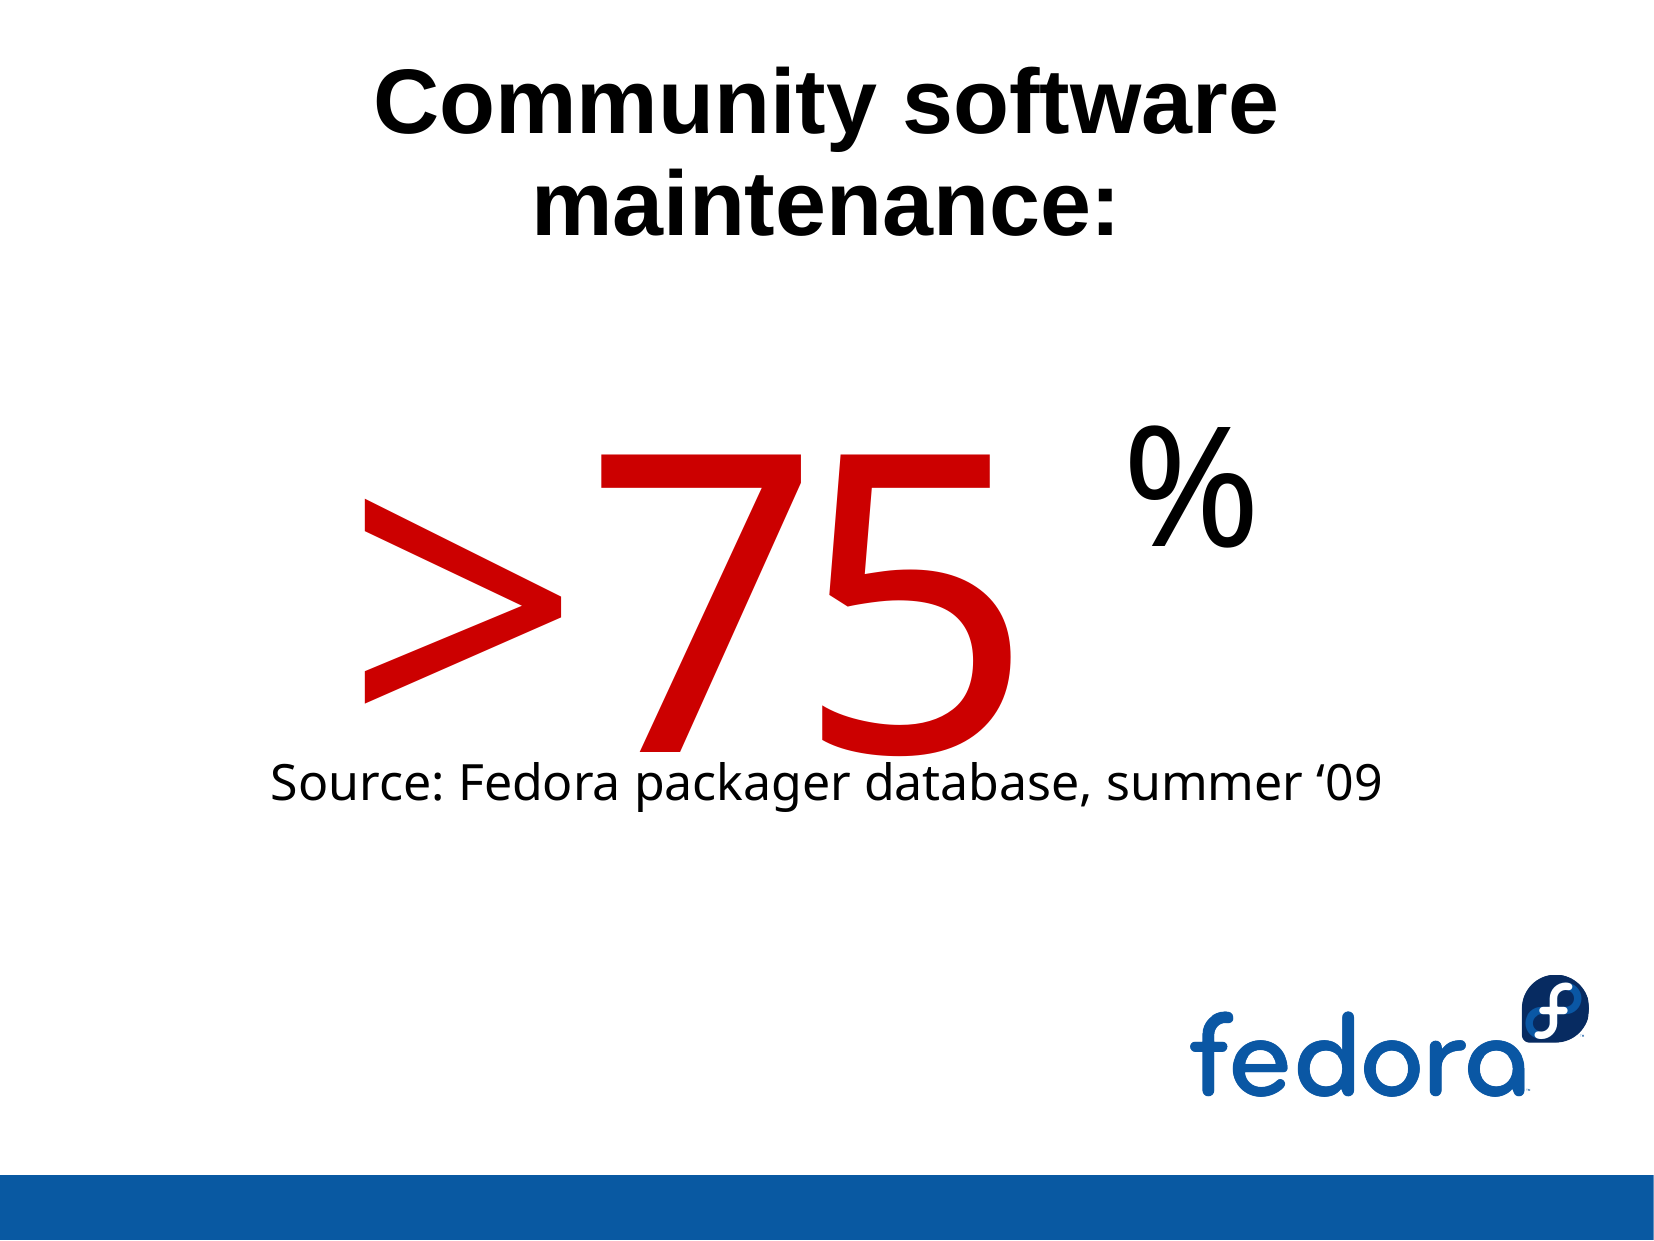

# Community software maintenance:
>75
%
Source: Fedora packager database, summer ‘09